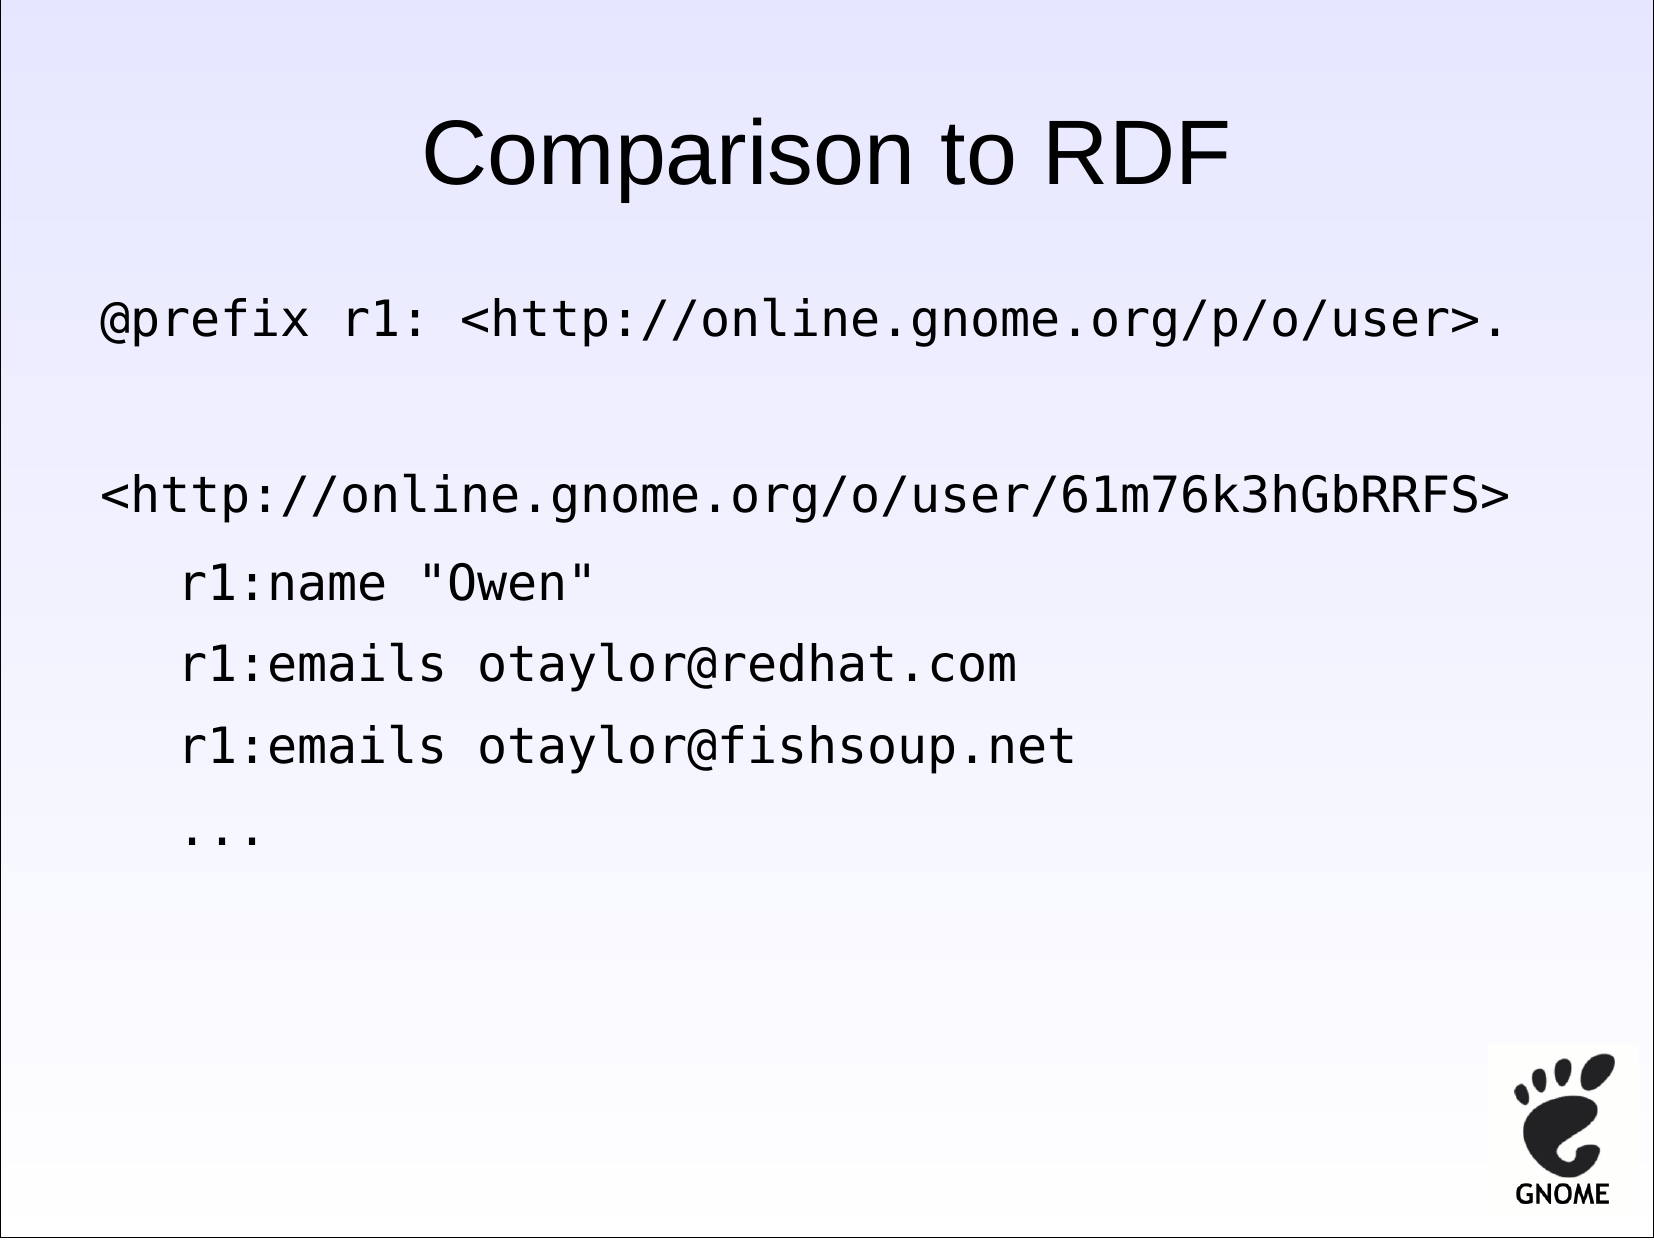

# Comparison to RDF
@prefix r1: <http://online.gnome.org/p/o/user>.
<http://online.gnome.org/o/user/61m76k3hGbRRFS>
r1:name "Owen"
r1:emails otaylor@redhat.com
r1:emails otaylor@fishsoup.net
...